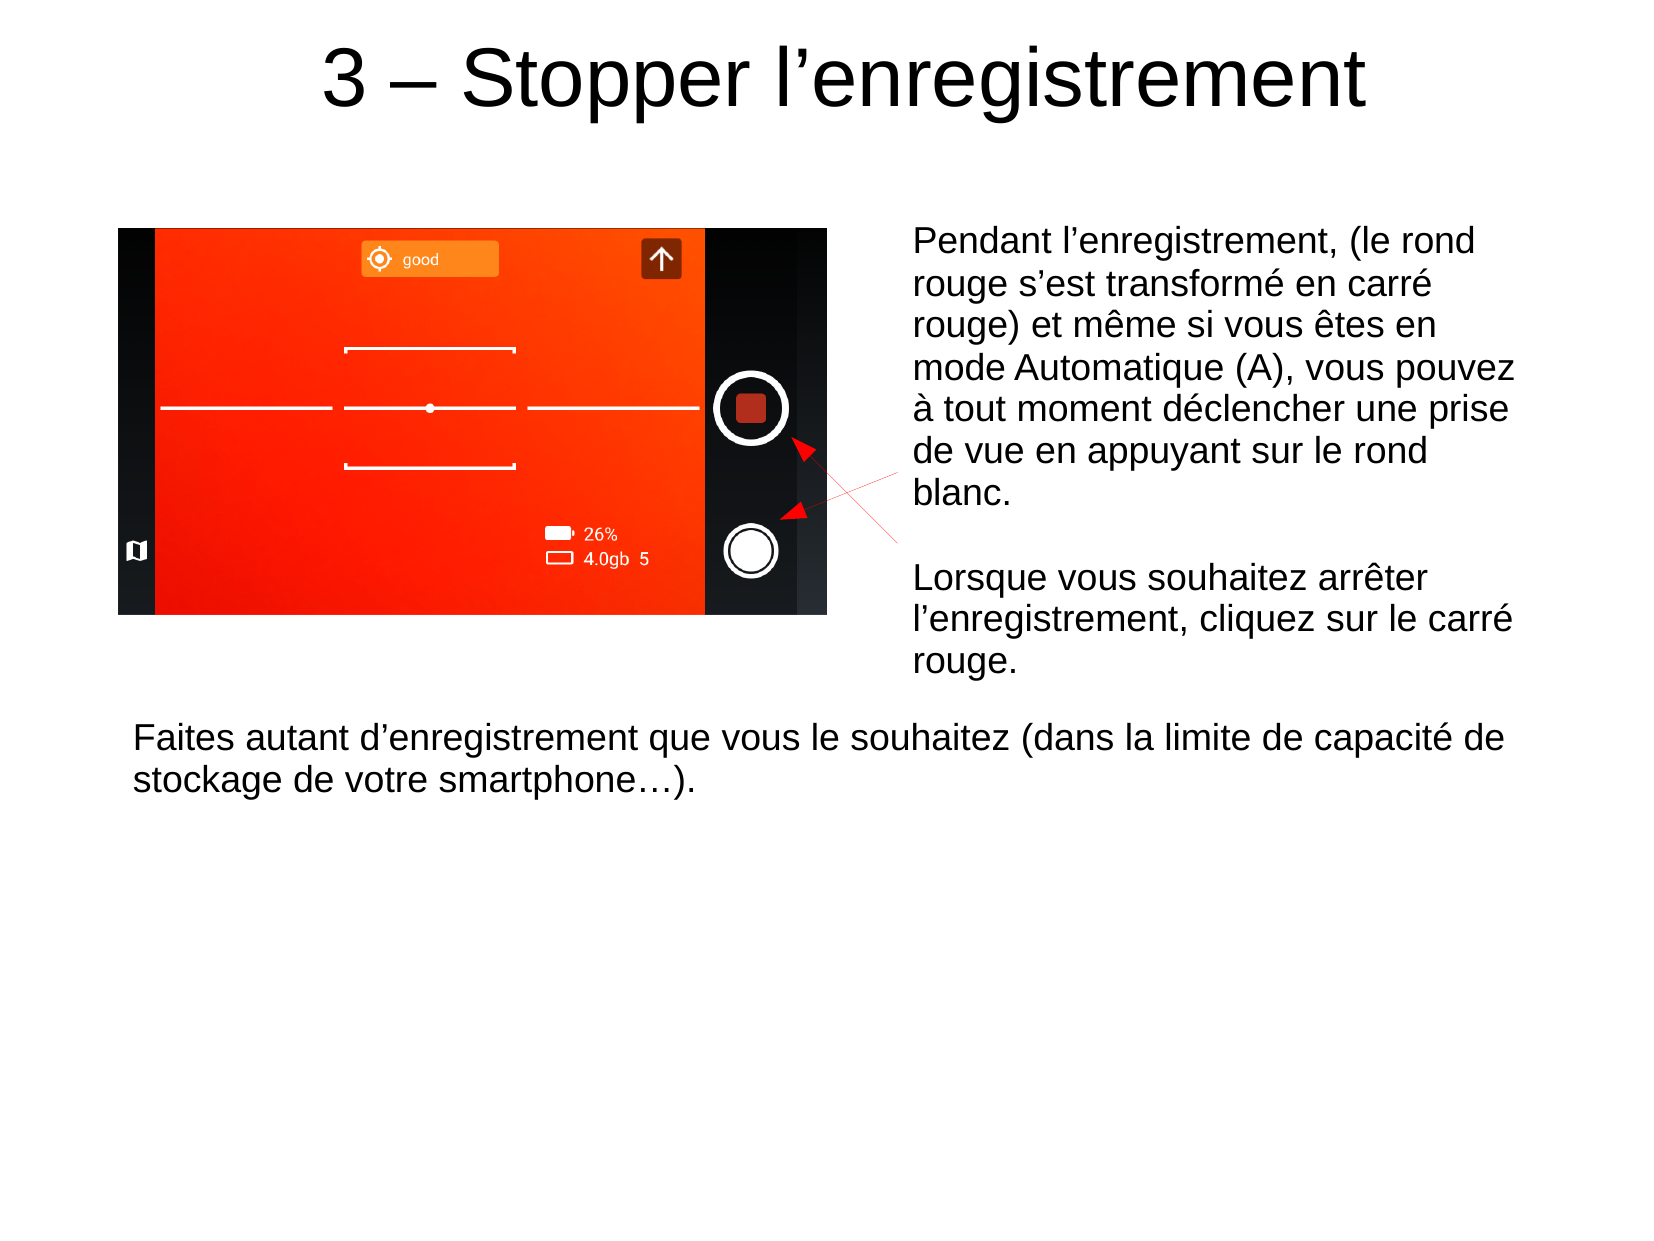

3 – Stopper l’enregistrement
Pendant l’enregistrement, (le rond rouge s’est transformé en carré rouge) et même si vous êtes en mode Automatique (A), vous pouvez à tout moment déclencher une prise de vue en appuyant sur le rond blanc.
Lorsque vous souhaitez arrêter l’enregistrement, cliquez sur le carré rouge.
Faites autant d’enregistrement que vous le souhaitez (dans la limite de capacité de stockage de votre smartphone…).